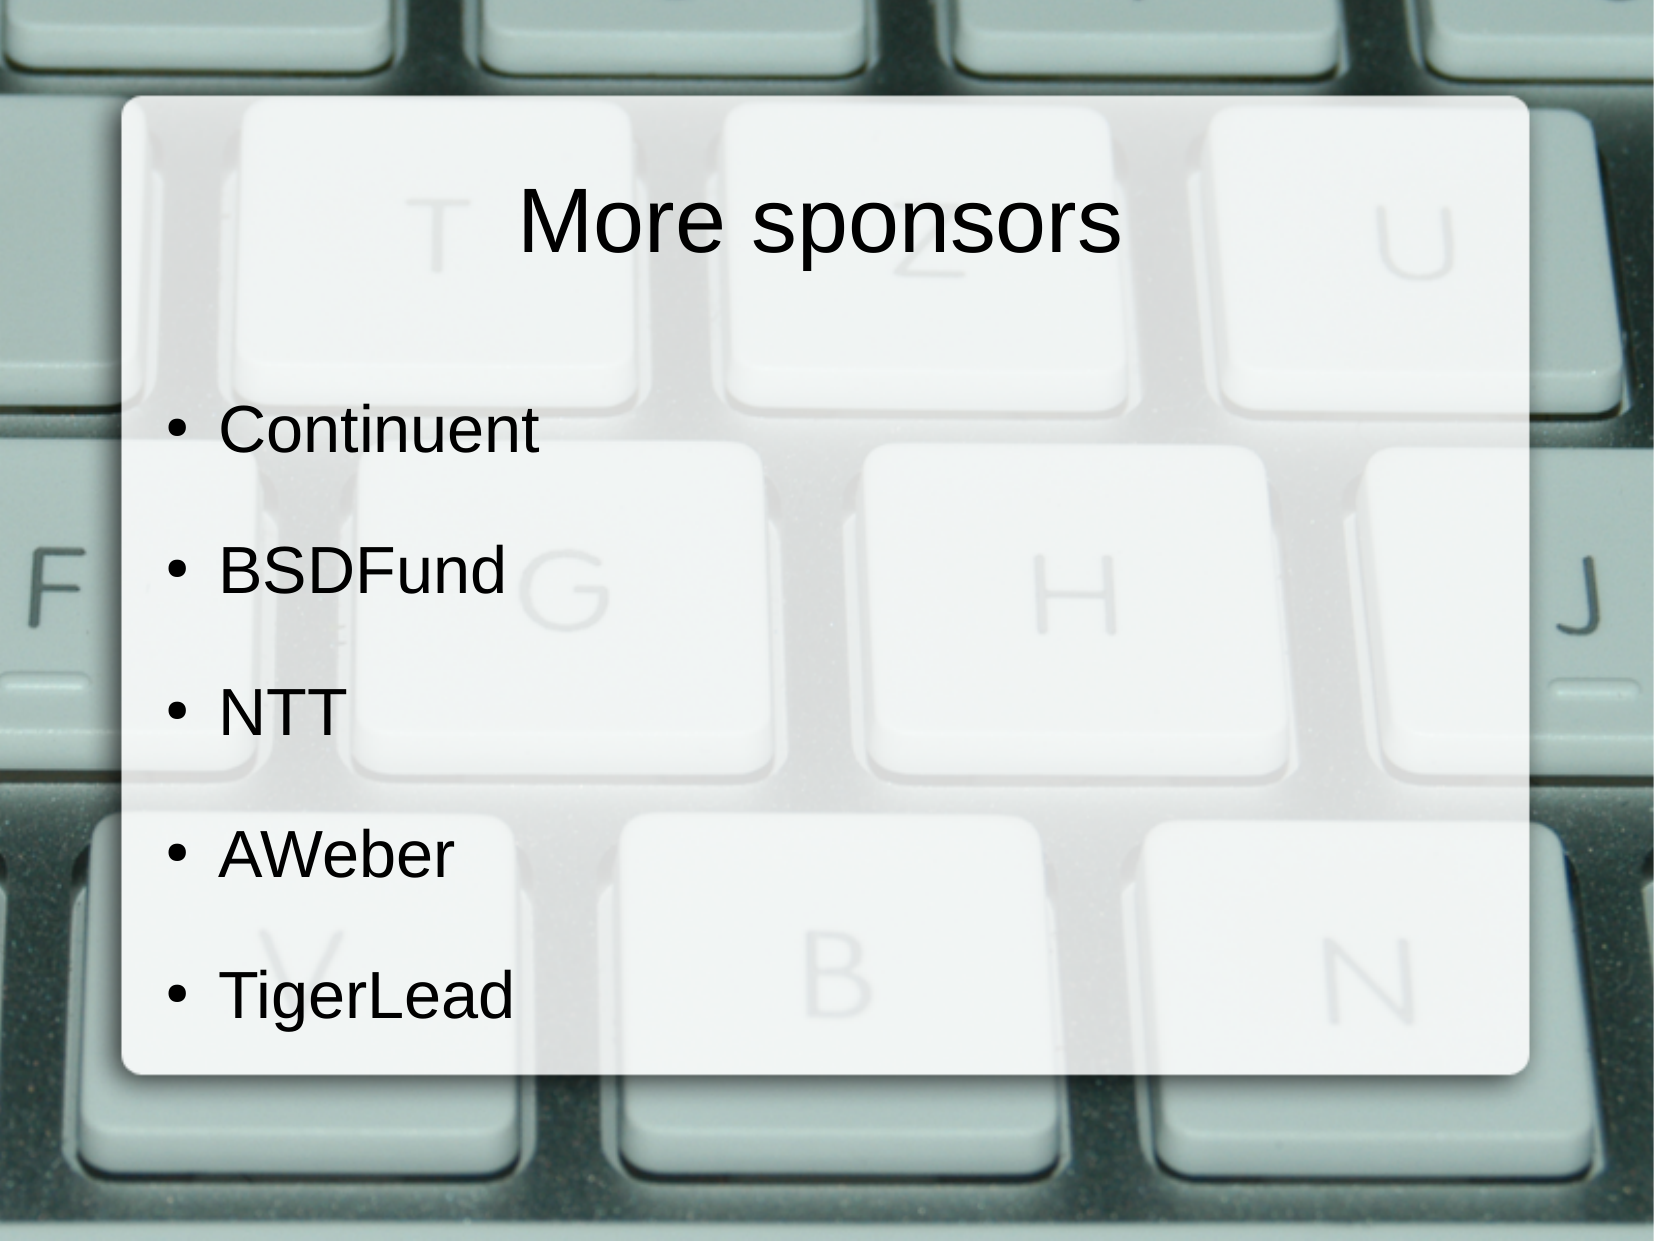

# More sponsors
Continuent
BSDFund
NTT
AWeber
TigerLead